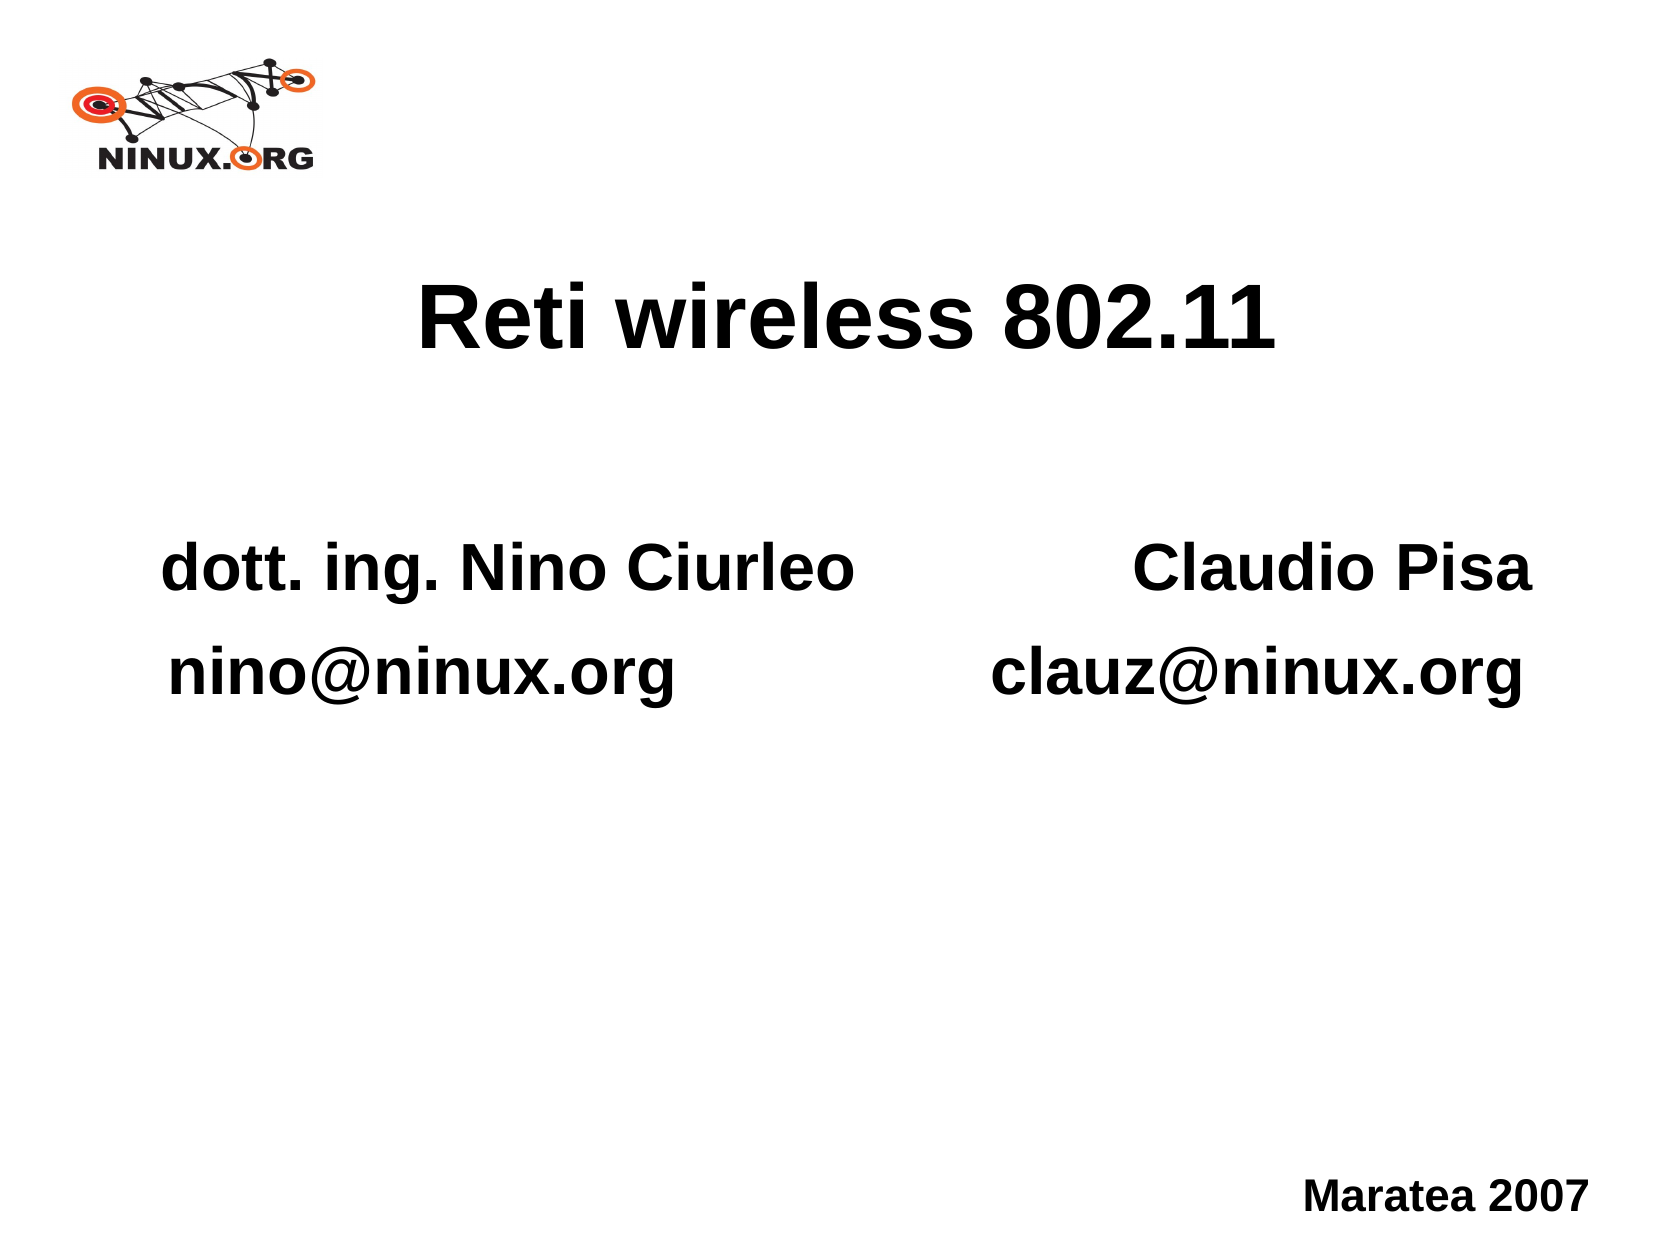

# Reti wireless 802.11
dott. ing. Nino Ciurleo Claudio Pisa
nino@ninux.org clauz@ninux.org
 Maratea 2007